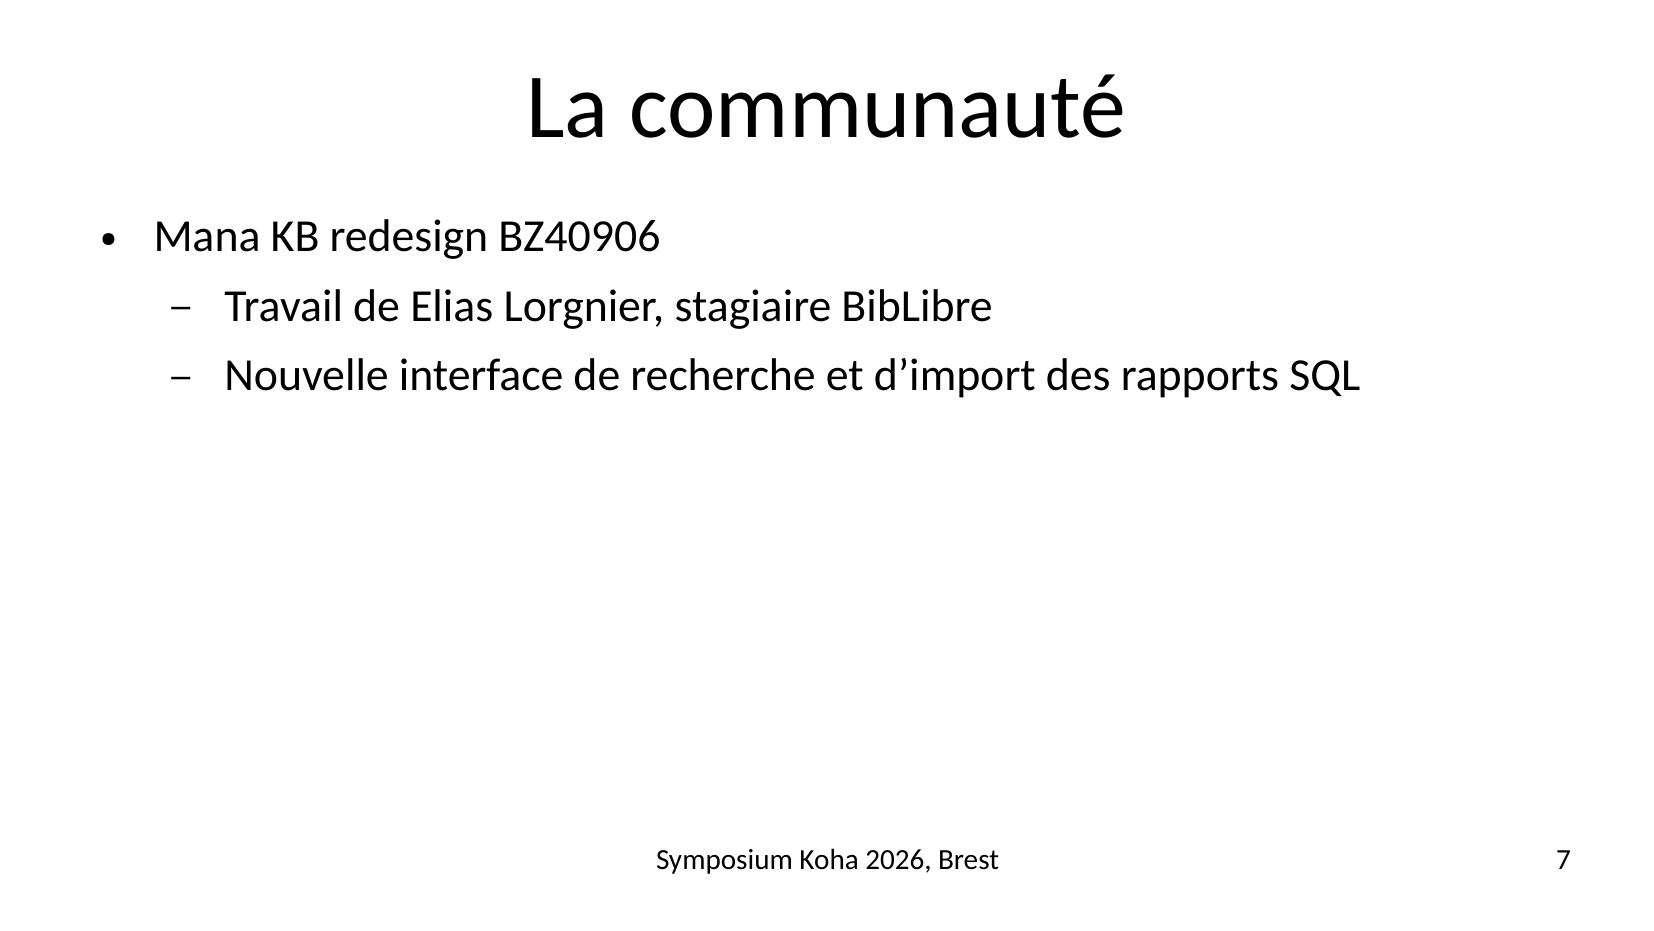

# La communauté
Mana KB redesign BZ40906
Travail de Elias Lorgnier, stagiaire BibLibre
Nouvelle interface de recherche et d’import des rapports SQL
Symposium Koha 2026, Brest
7